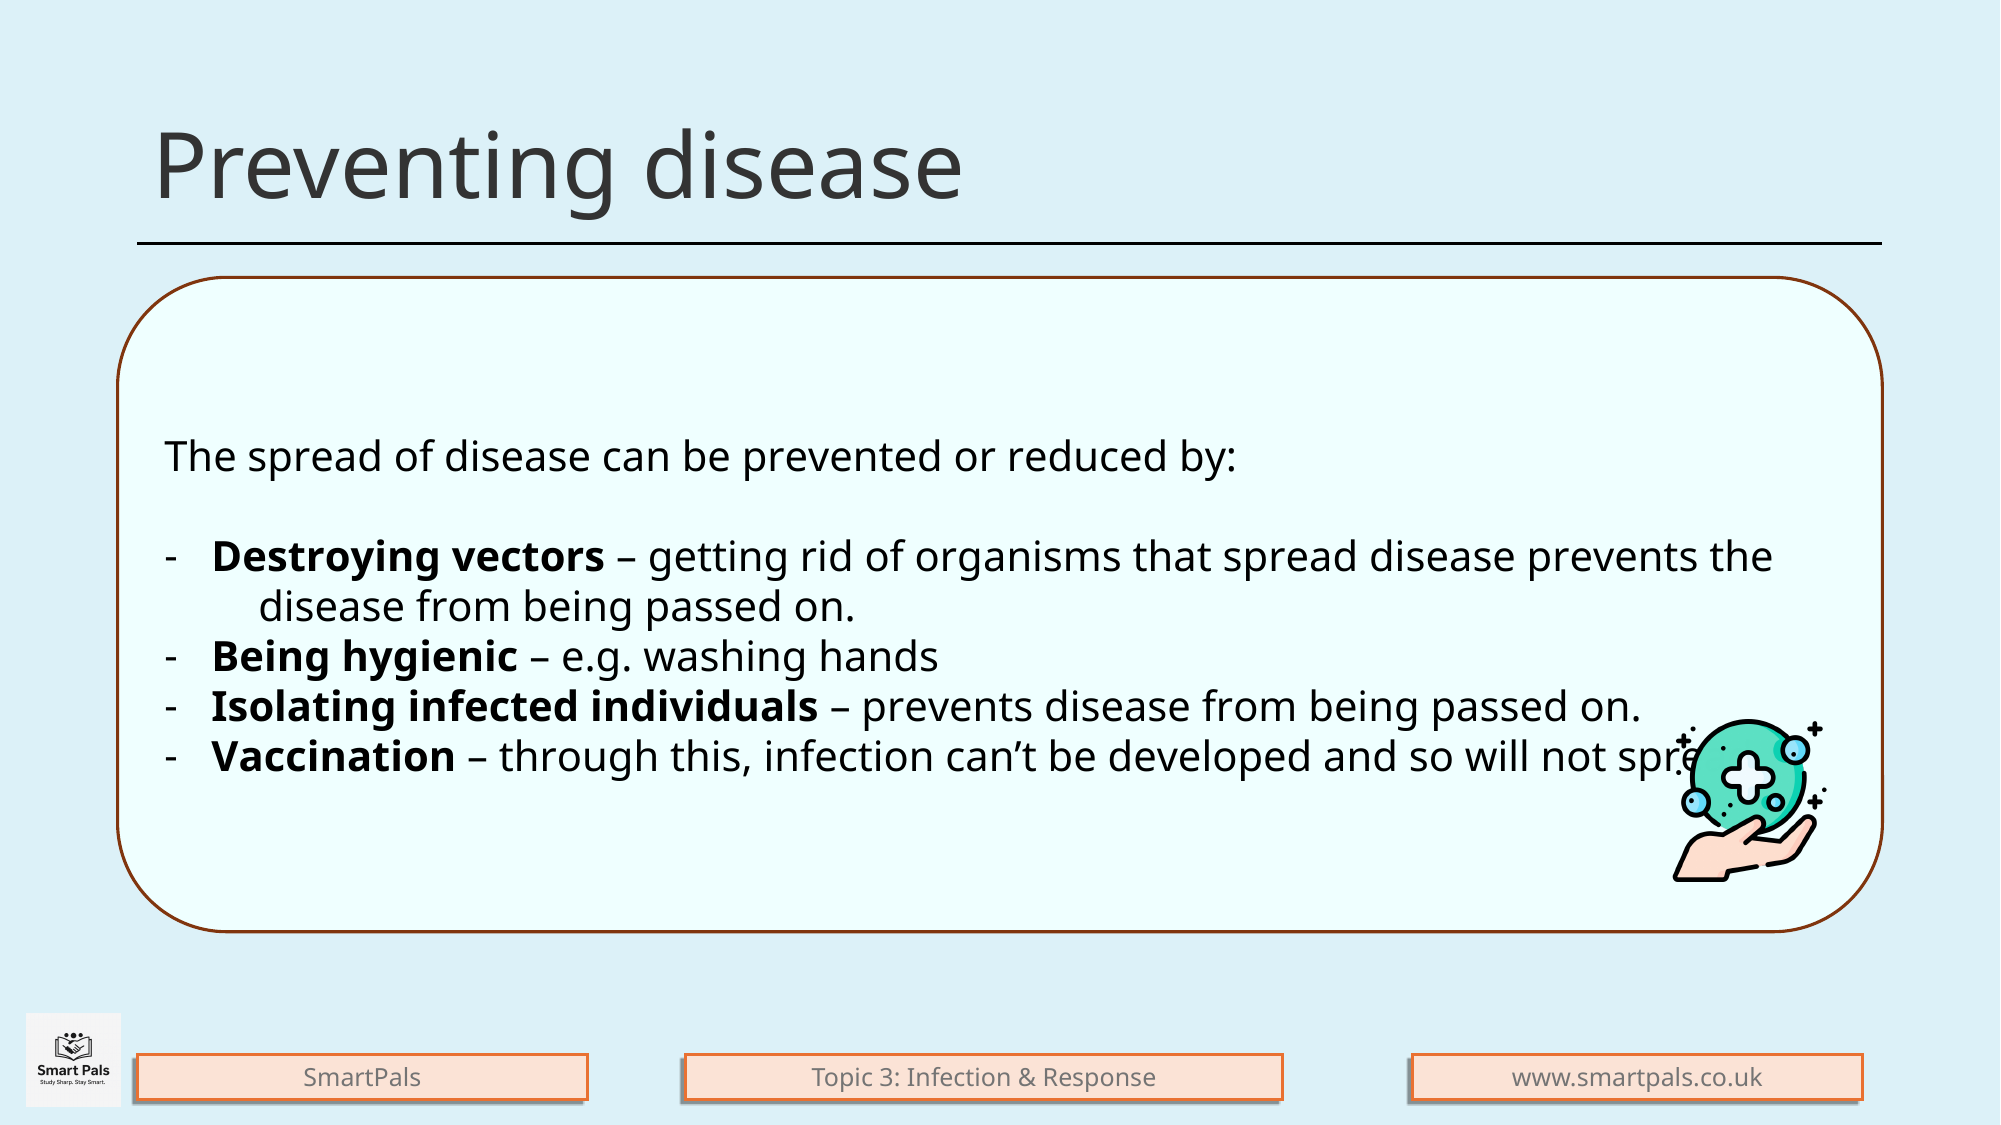

# Preventing disease
The spread of disease can be prevented or reduced by:
Destroying vectors – getting rid of organisms that spread disease prevents the disease from being passed on.
Being hygienic – e.g. washing hands
Isolating infected individuals – prevents disease from being passed on.
Vaccination – through this, infection can’t be developed and so will not spread.